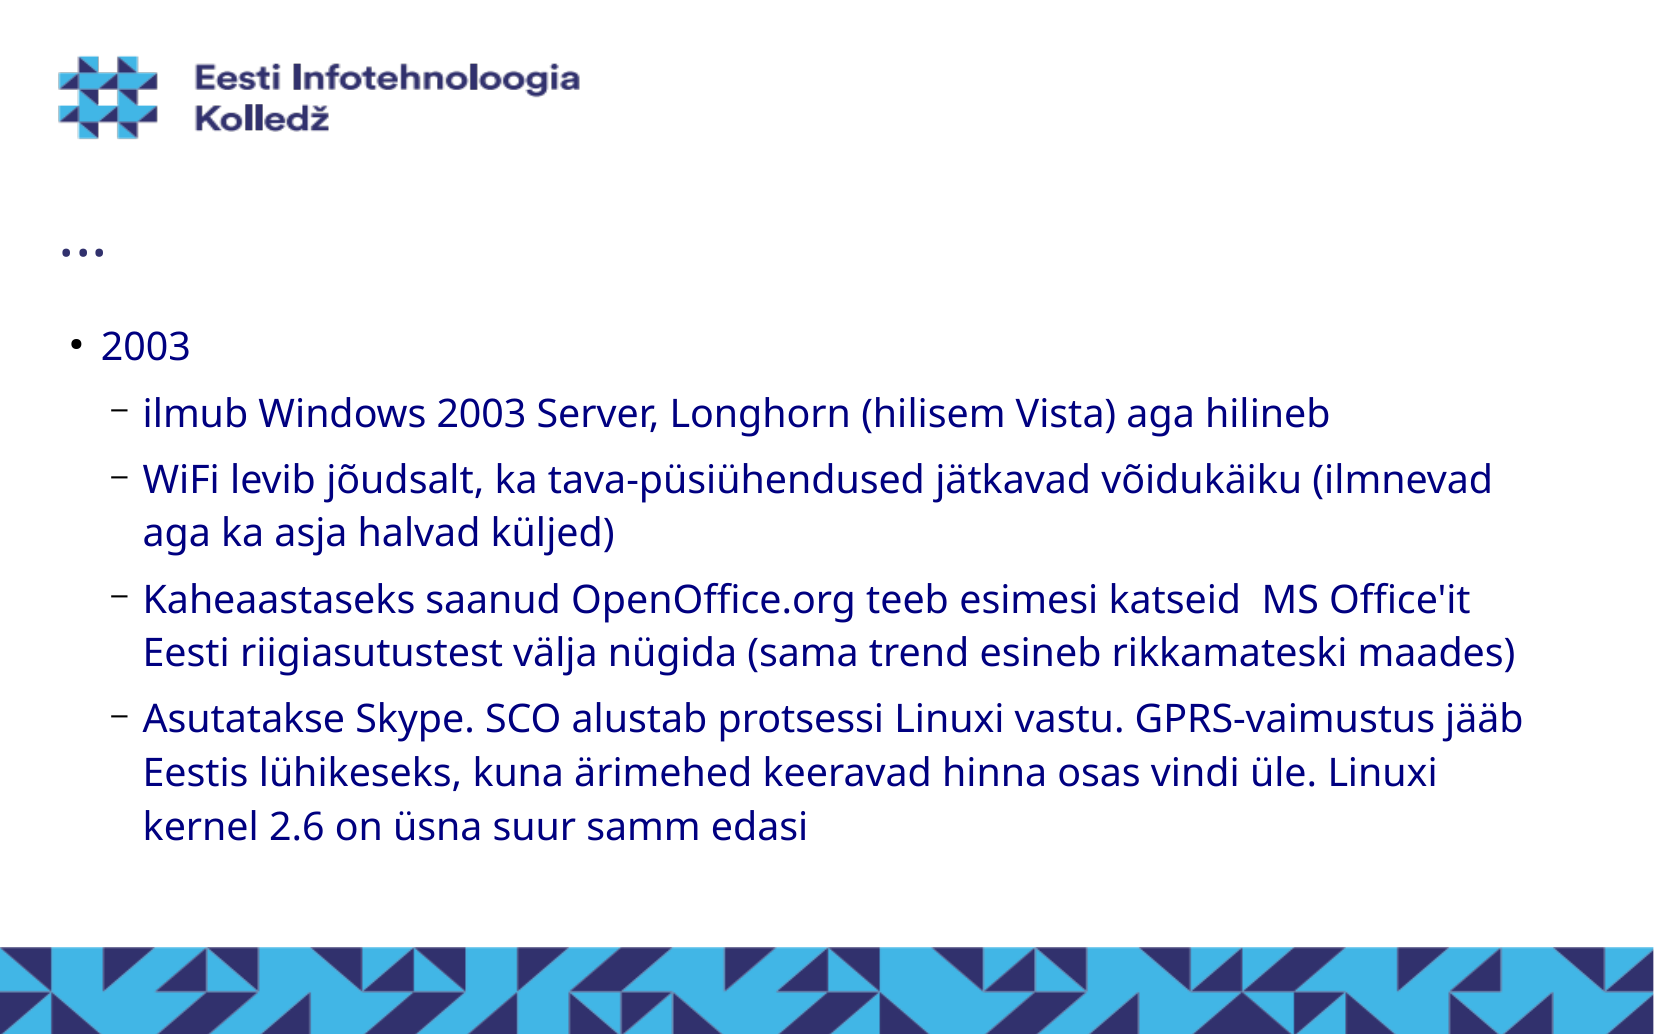

# ...
2003
ilmub Windows 2003 Server, Longhorn (hilisem Vista) aga hilineb
WiFi levib jõudsalt, ka tava-püsiühendused jätkavad võidukäiku (ilmnevad aga ka asja halvad küljed)
Kaheaastaseks saanud OpenOffice.org teeb esimesi katseid MS Office'it Eesti riigiasutustest välja nügida (sama trend esineb rikkamateski maades)
Asutatakse Skype. SCO alustab protsessi Linuxi vastu. GPRS-vaimustus jääb Eestis lühikeseks, kuna ärimehed keeravad hinna osas vindi üle. Linuxi kernel 2.6 on üsna suur samm edasi